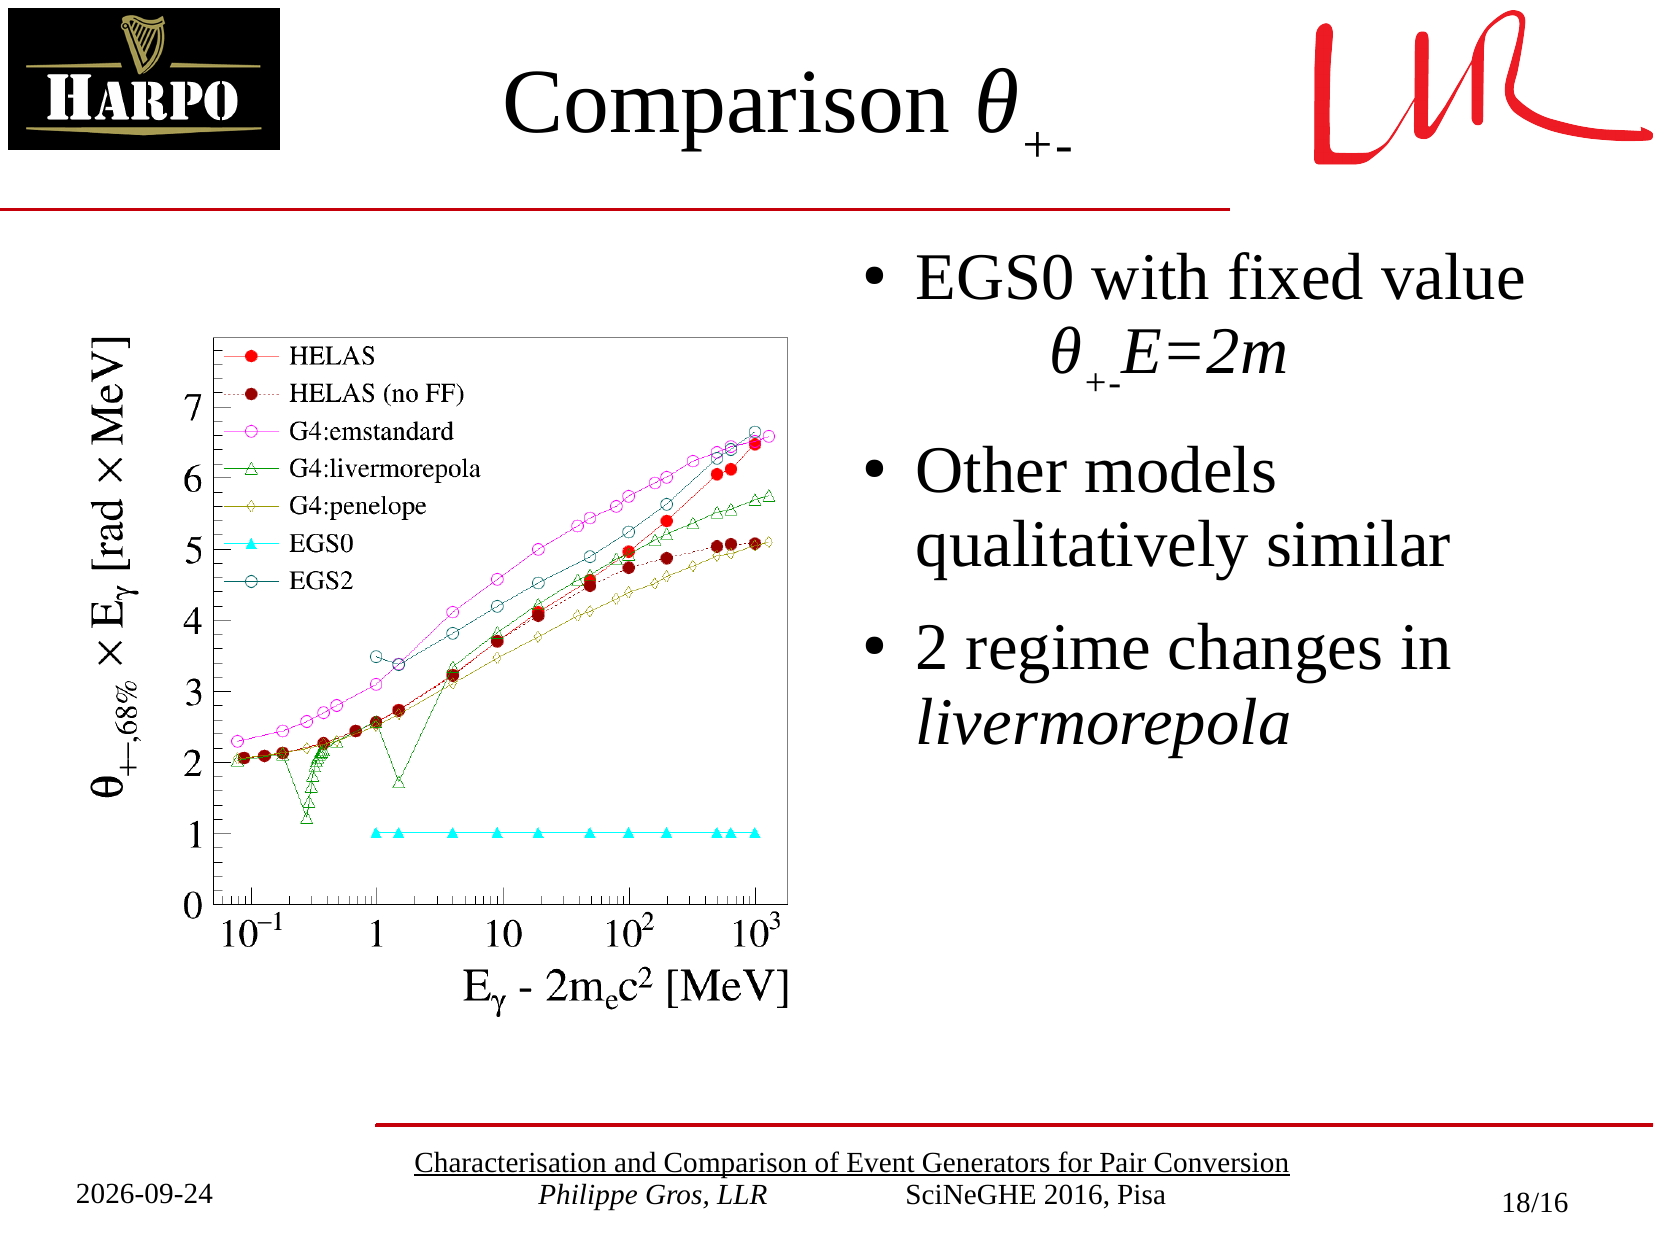

# Comparison θ+-
EGS0 with fixed value
 θ+-E=2m
Other models qualitatively similar
2 regime changes in livermorepola
18